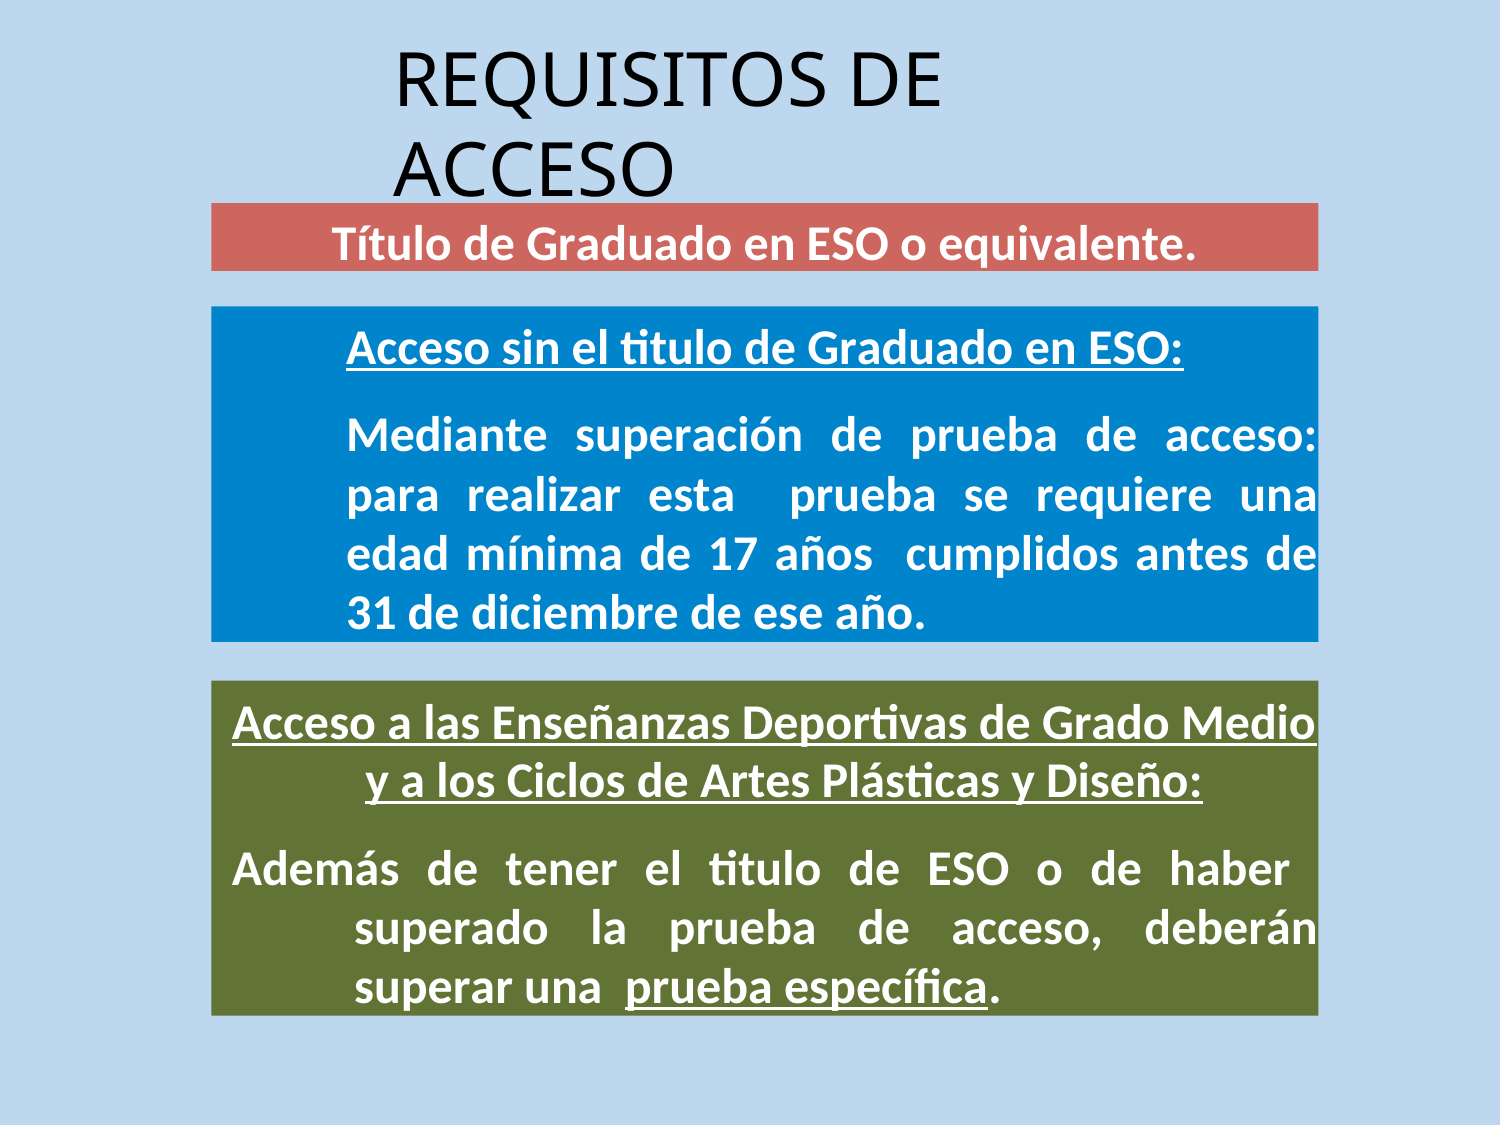

REQUISITOS DE ACCESO
Título de Graduado en ESO o equivalente.
Acceso sin el titulo de Graduado en ESO:
Mediante superación de prueba de acceso: para realizar esta prueba se requiere una edad mínima de 17 años cumplidos antes de 31 de diciembre de ese año.
Acceso a las Enseñanzas Deportivas de Grado Medio y a los Ciclos de Artes Plásticas y Diseño:
Además de tener el titulo de ESO o de haber superado la prueba de acceso, deberán superar una prueba especíﬁca.